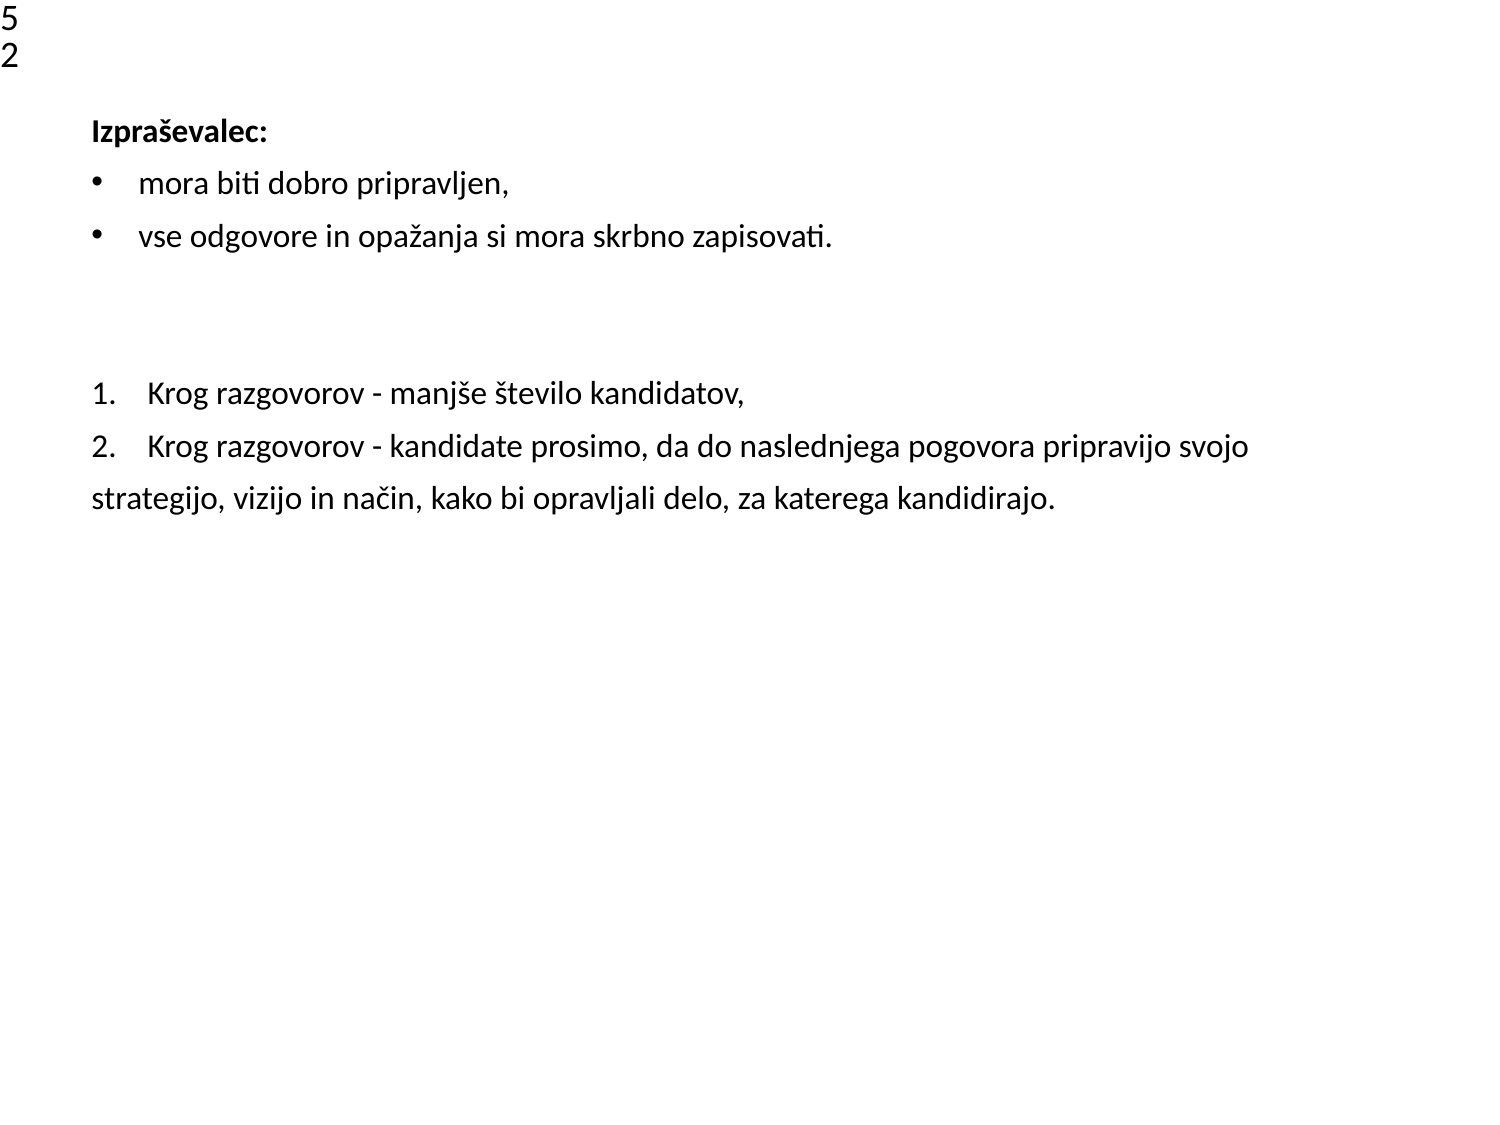

Izpraševalec:
mora biti dobro pripravljen,
vse odgovore in opažanja si mora skrbno zapisovati.
Krog razgovorov - manjše število kandidatov,
Krog razgovorov - kandidate prosimo, da do naslednjega pogovora pripravijo svojo
strategijo, vizijo in način, kako bi opravljali delo, za katerega kandidirajo.